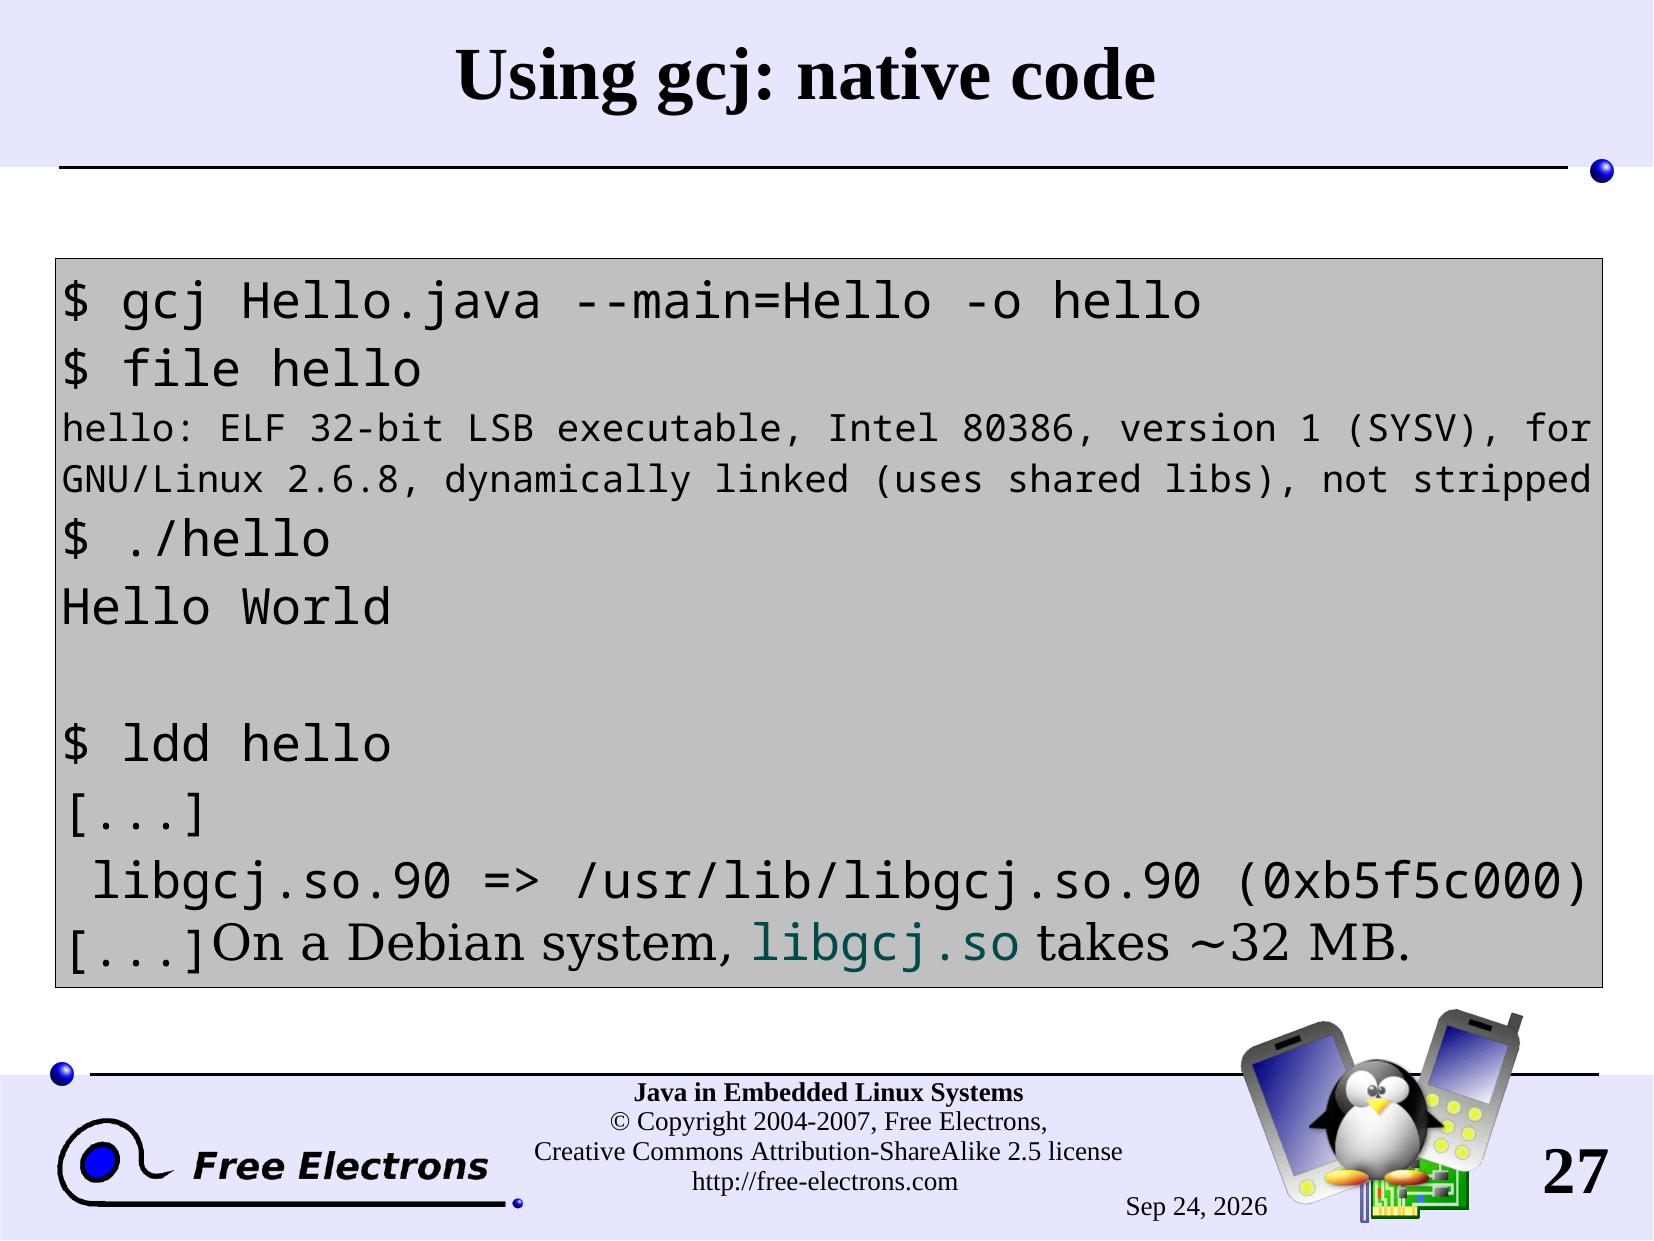

# Using gcj: native code
$ gcj Hello.java --main=Hello -o hello
$ file hello
hello: ELF 32-bit LSB executable, Intel 80386, version 1 (SYSV), for GNU/Linux 2.6.8, dynamically linked (uses shared libs), not stripped
$ ./hello
Hello World
$ ldd hello
[...]
 libgcj.so.90 => /usr/lib/libgcj.so.90 (0xb5f5c000)
[...]
On a Debian system, libgcj.so takes ~32 MB.